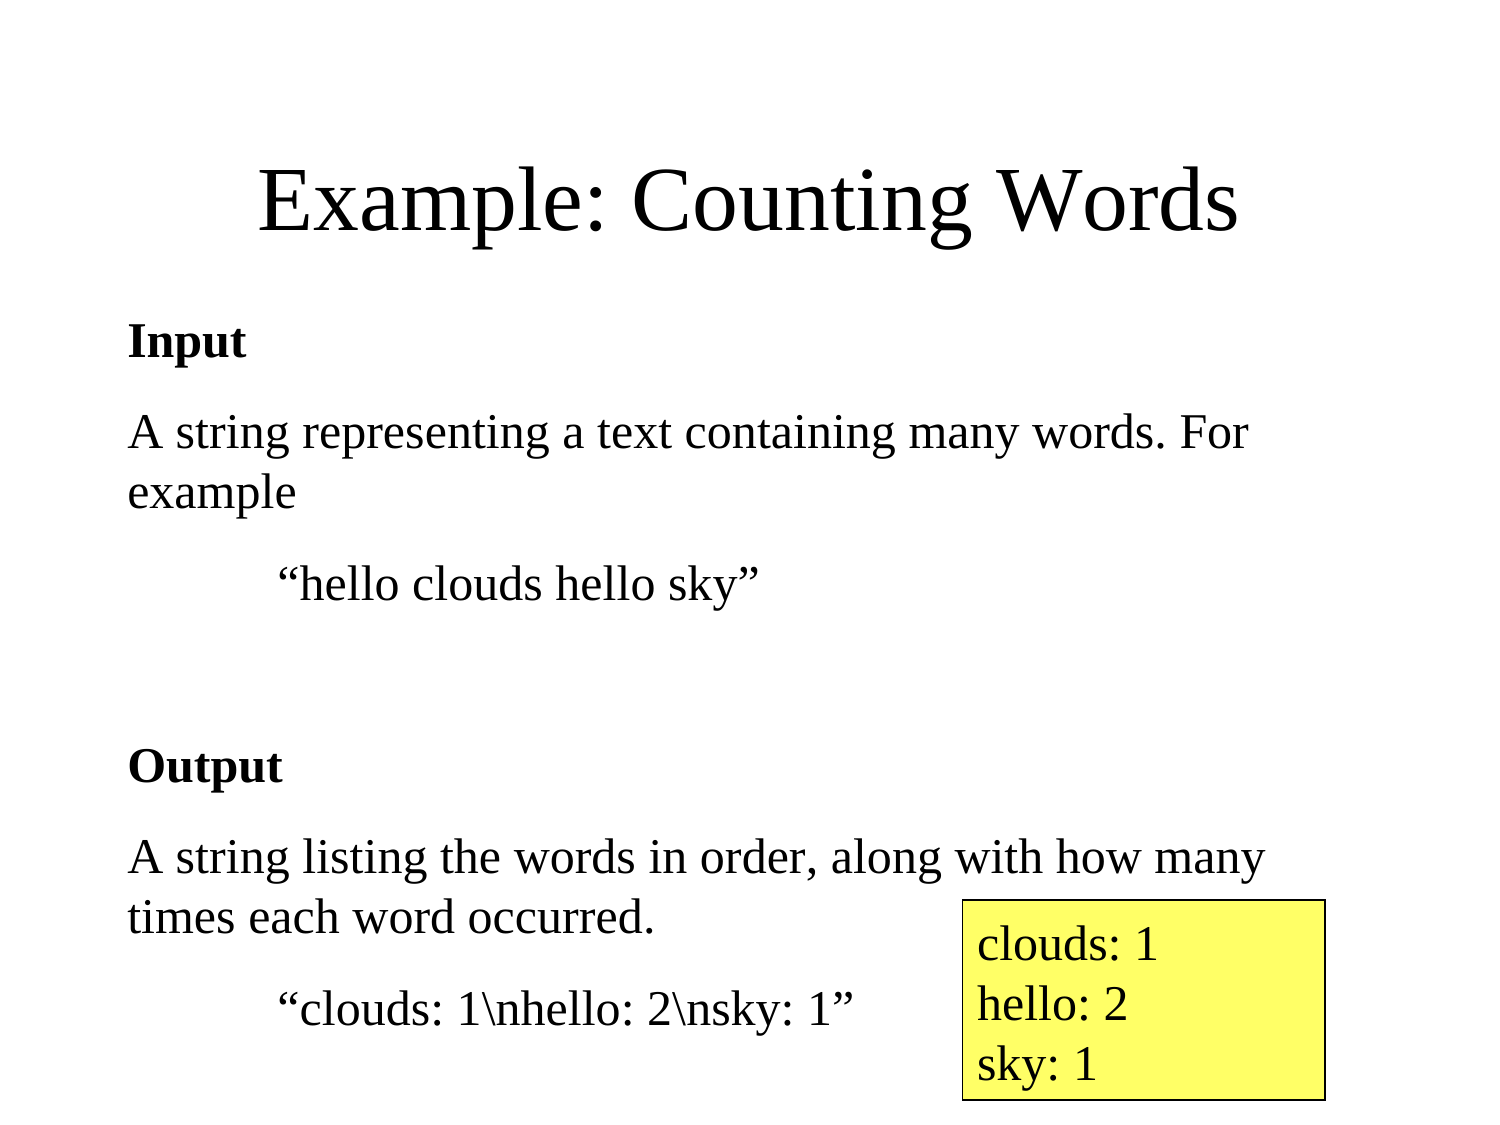

# Example: Counting Words
Input
A string representing a text containing many words. For example
	“hello clouds hello sky”
Output
A string listing the words in order, along with how many times each word occurred.
	“clouds: 1\nhello: 2\nsky: 1”
clouds: 1
hello: 2
sky: 1